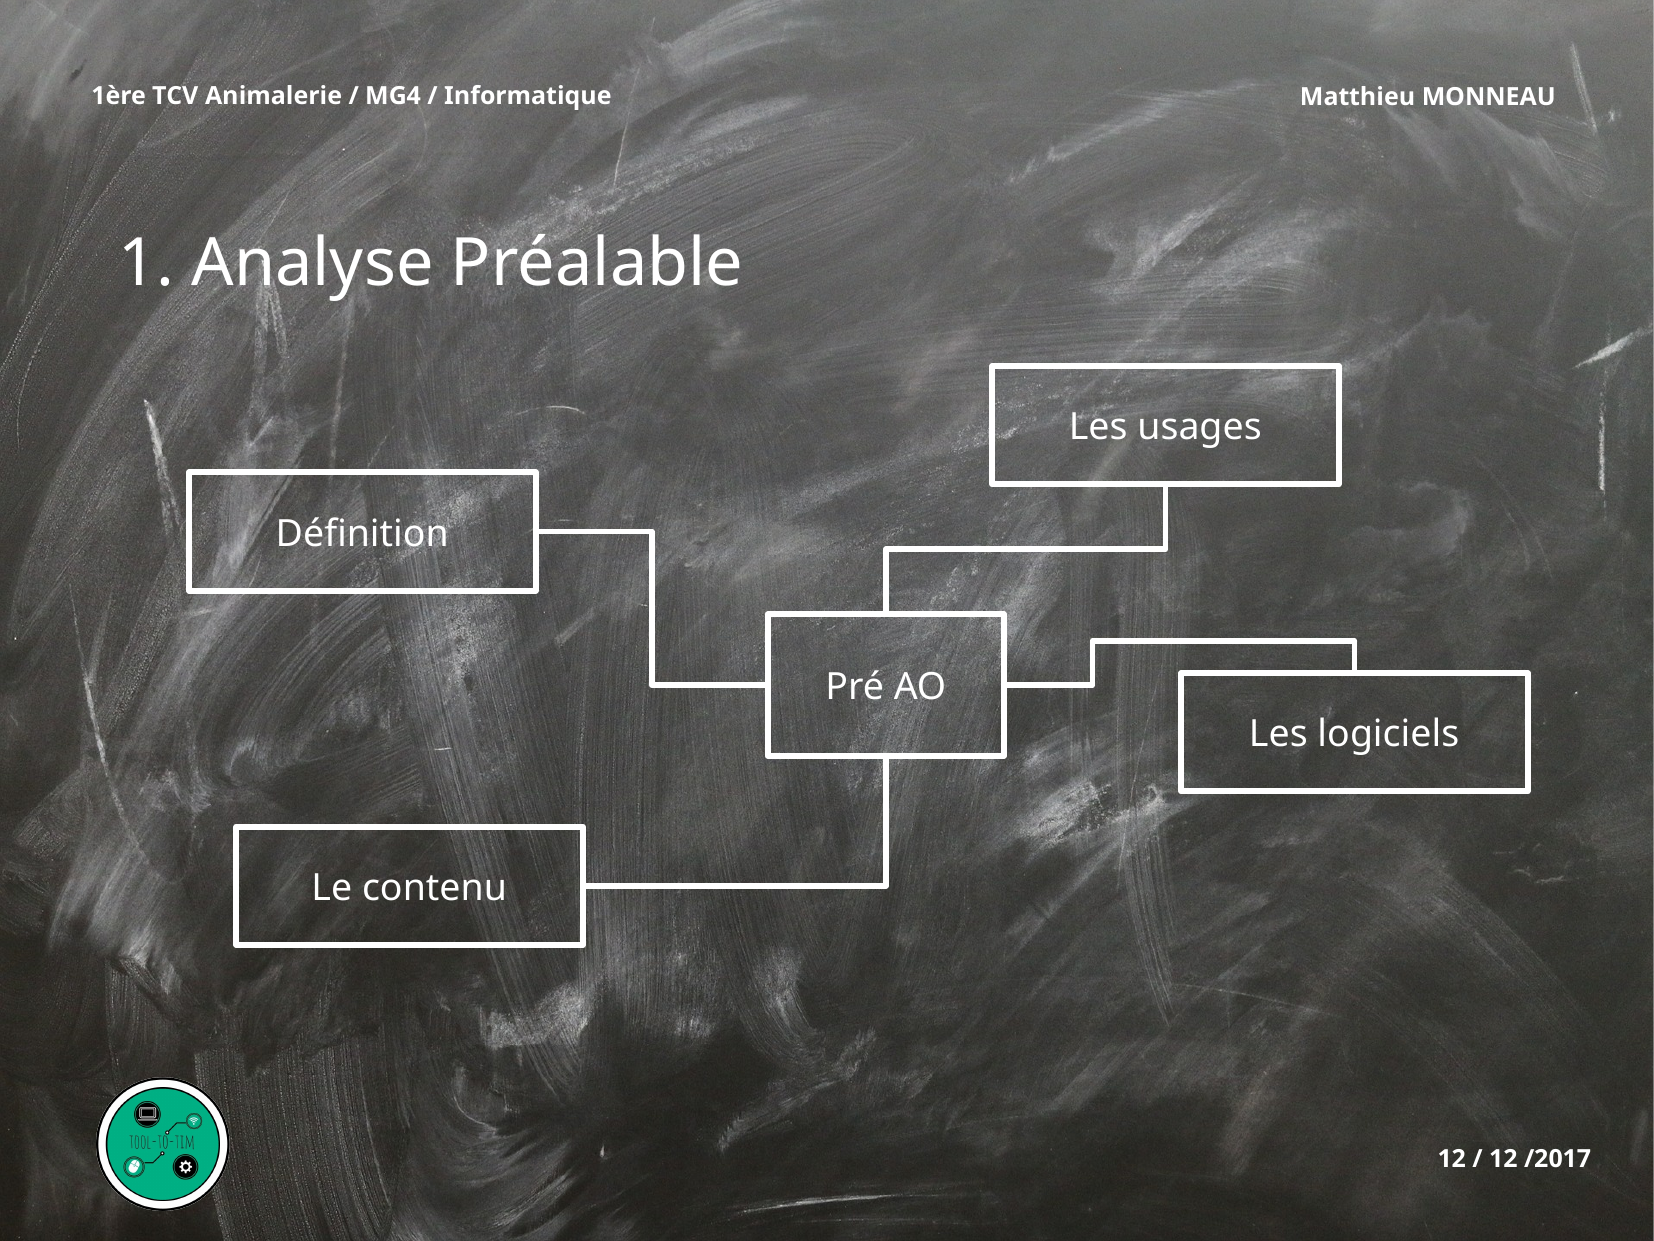

# 1. Analyse Préalable
Les usages
Définition
Pré AO
Les logiciels
Le contenu